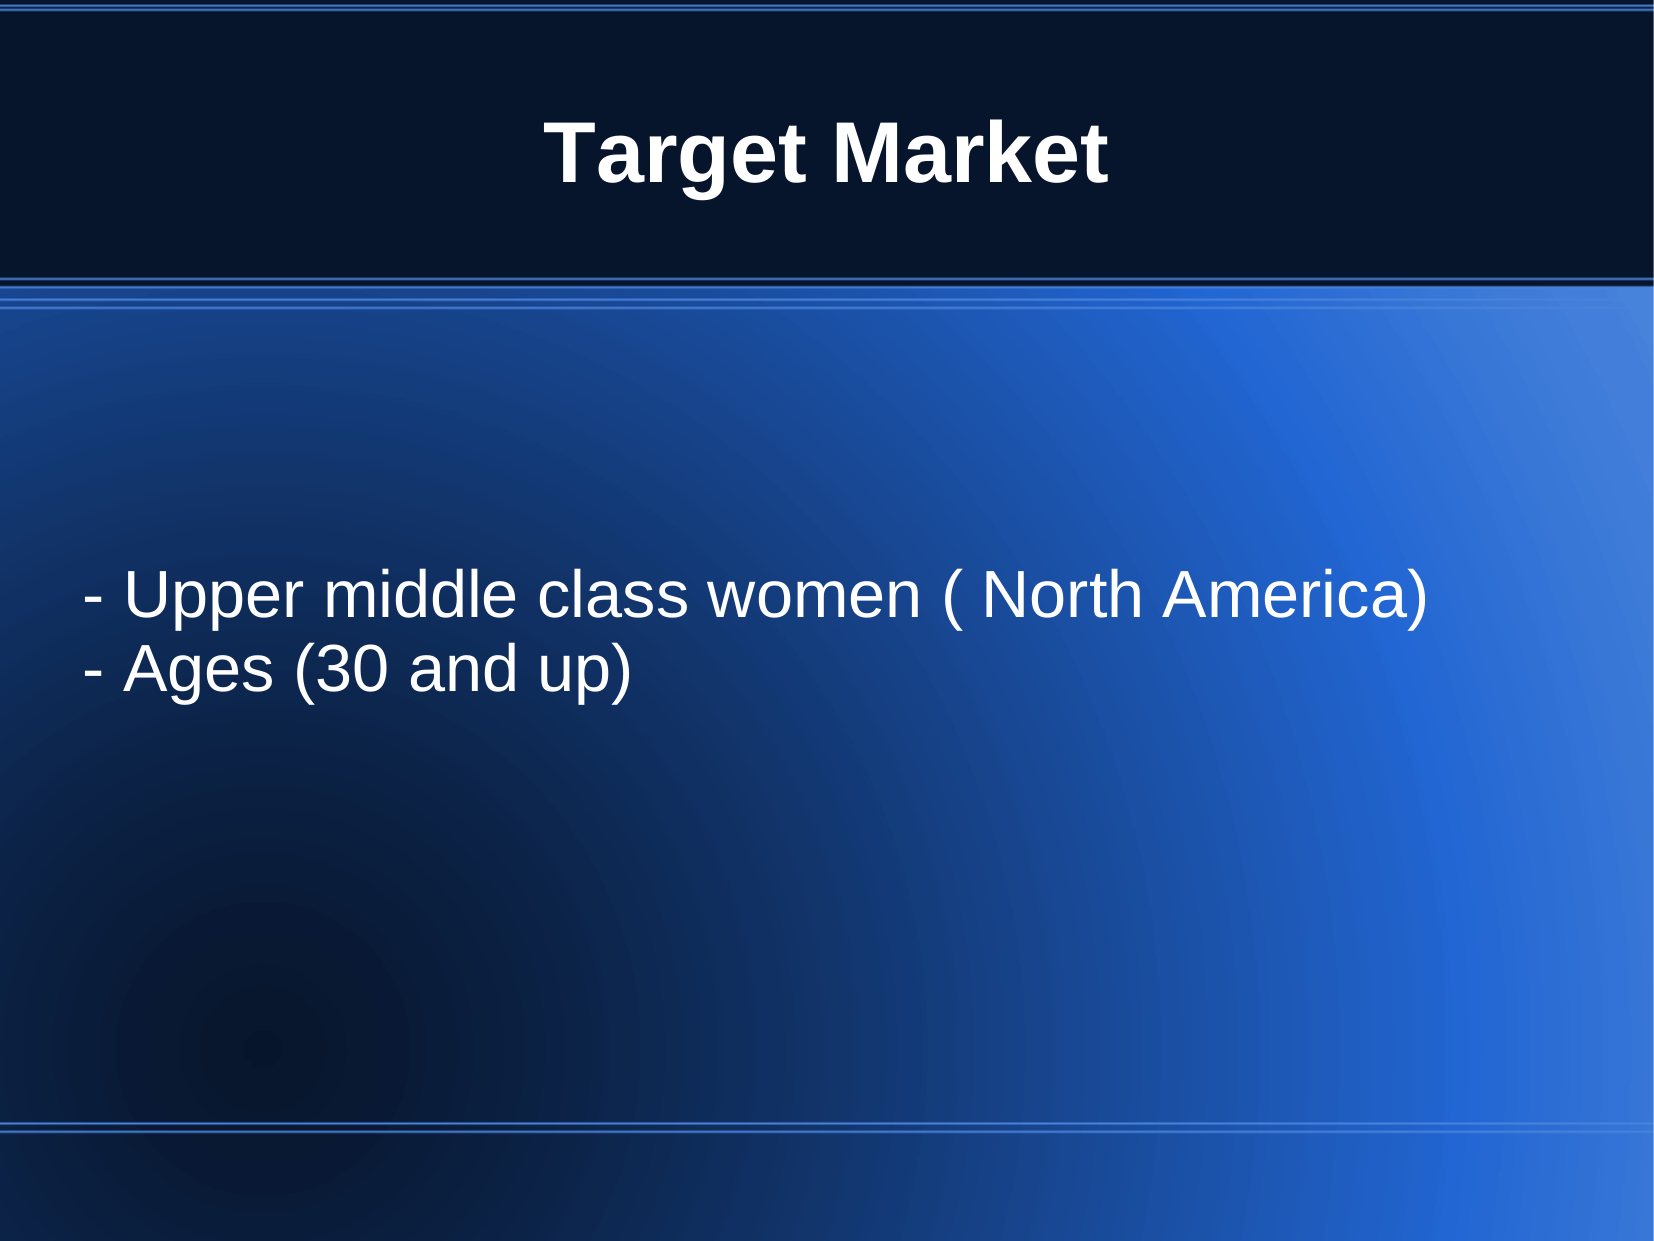

# Target Market
- Upper middle class women ( North America)
- Ages (30 and up)